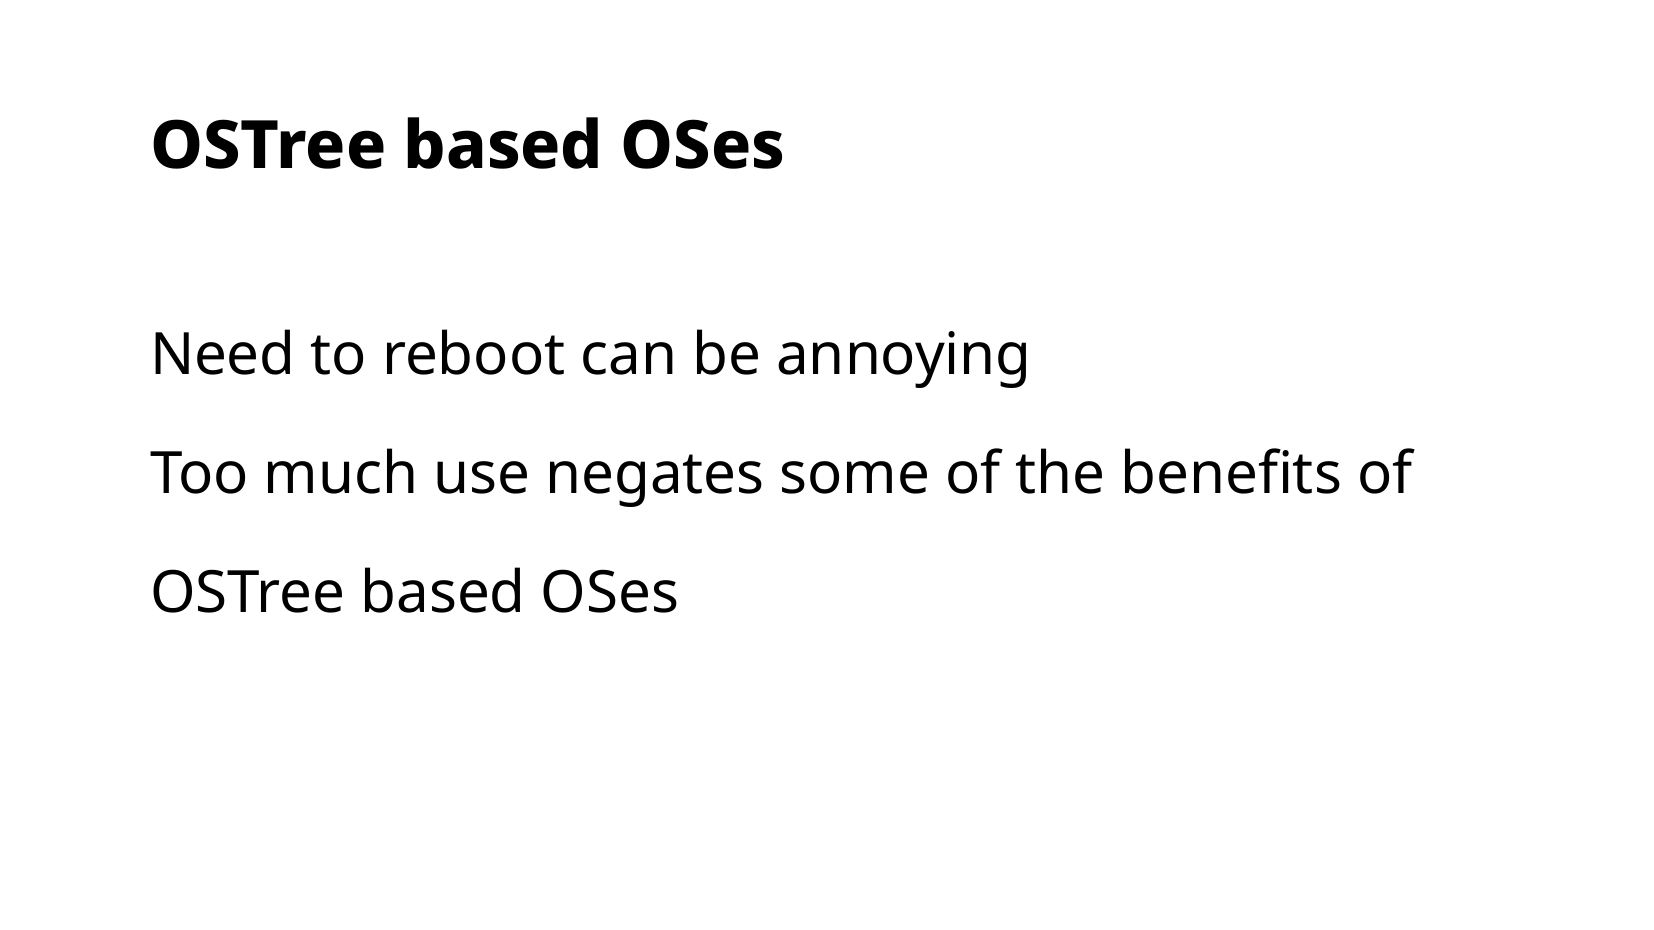

# OSTree based OSes
Need to reboot can be annoying
Too much use negates some of the benefits of OSTree based OSes